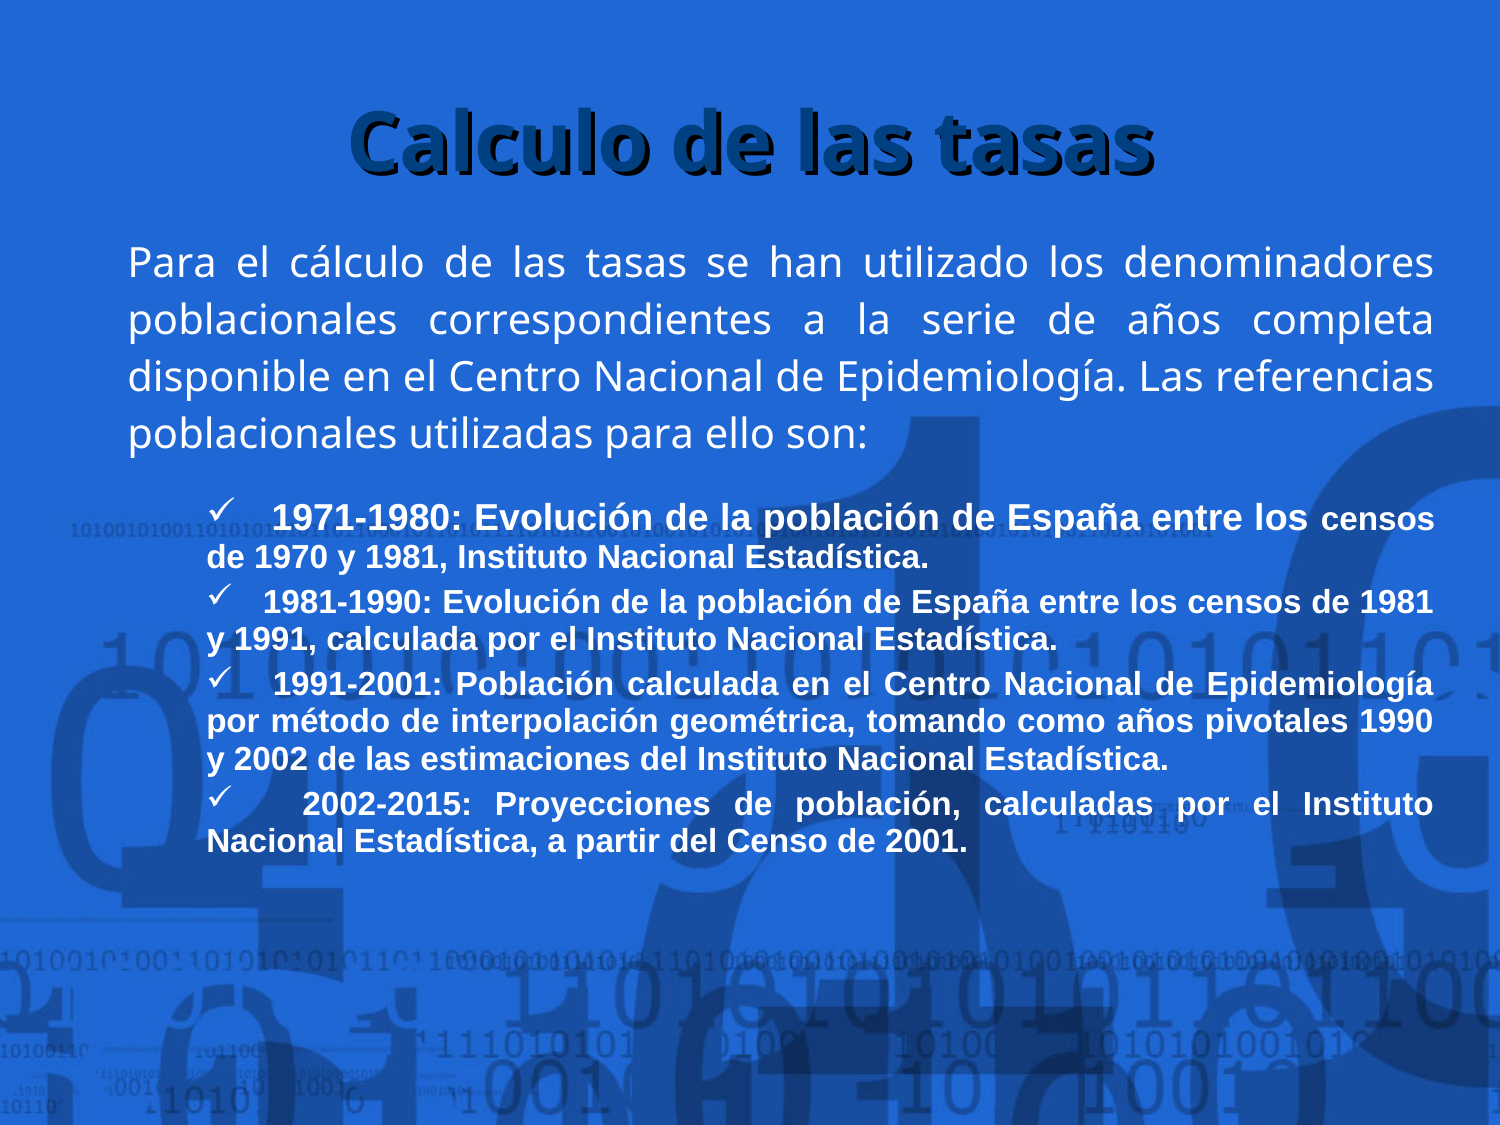

# Calculo de las tasas
Para el cálculo de las tasas se han utilizado los denominadores poblacionales correspondientes a la serie de años completa disponible en el Centro Nacional de Epidemiología. Las referencias poblacionales utilizadas para ello son:
 1971-1980: Evolución de la población de España entre los censos de 1970 y 1981, Instituto Nacional Estadística.
 1981-1990: Evolución de la población de España entre los censos de 1981 y 1991, calculada por el Instituto Nacional Estadística.
 1991-2001: Población calculada en el Centro Nacional de Epidemiología por método de interpolación geométrica, tomando como años pivotales 1990 y 2002 de las estimaciones del Instituto Nacional Estadística.
 2002-2015: Proyecciones de población, calculadas por el Instituto Nacional Estadística, a partir del Censo de 2001.